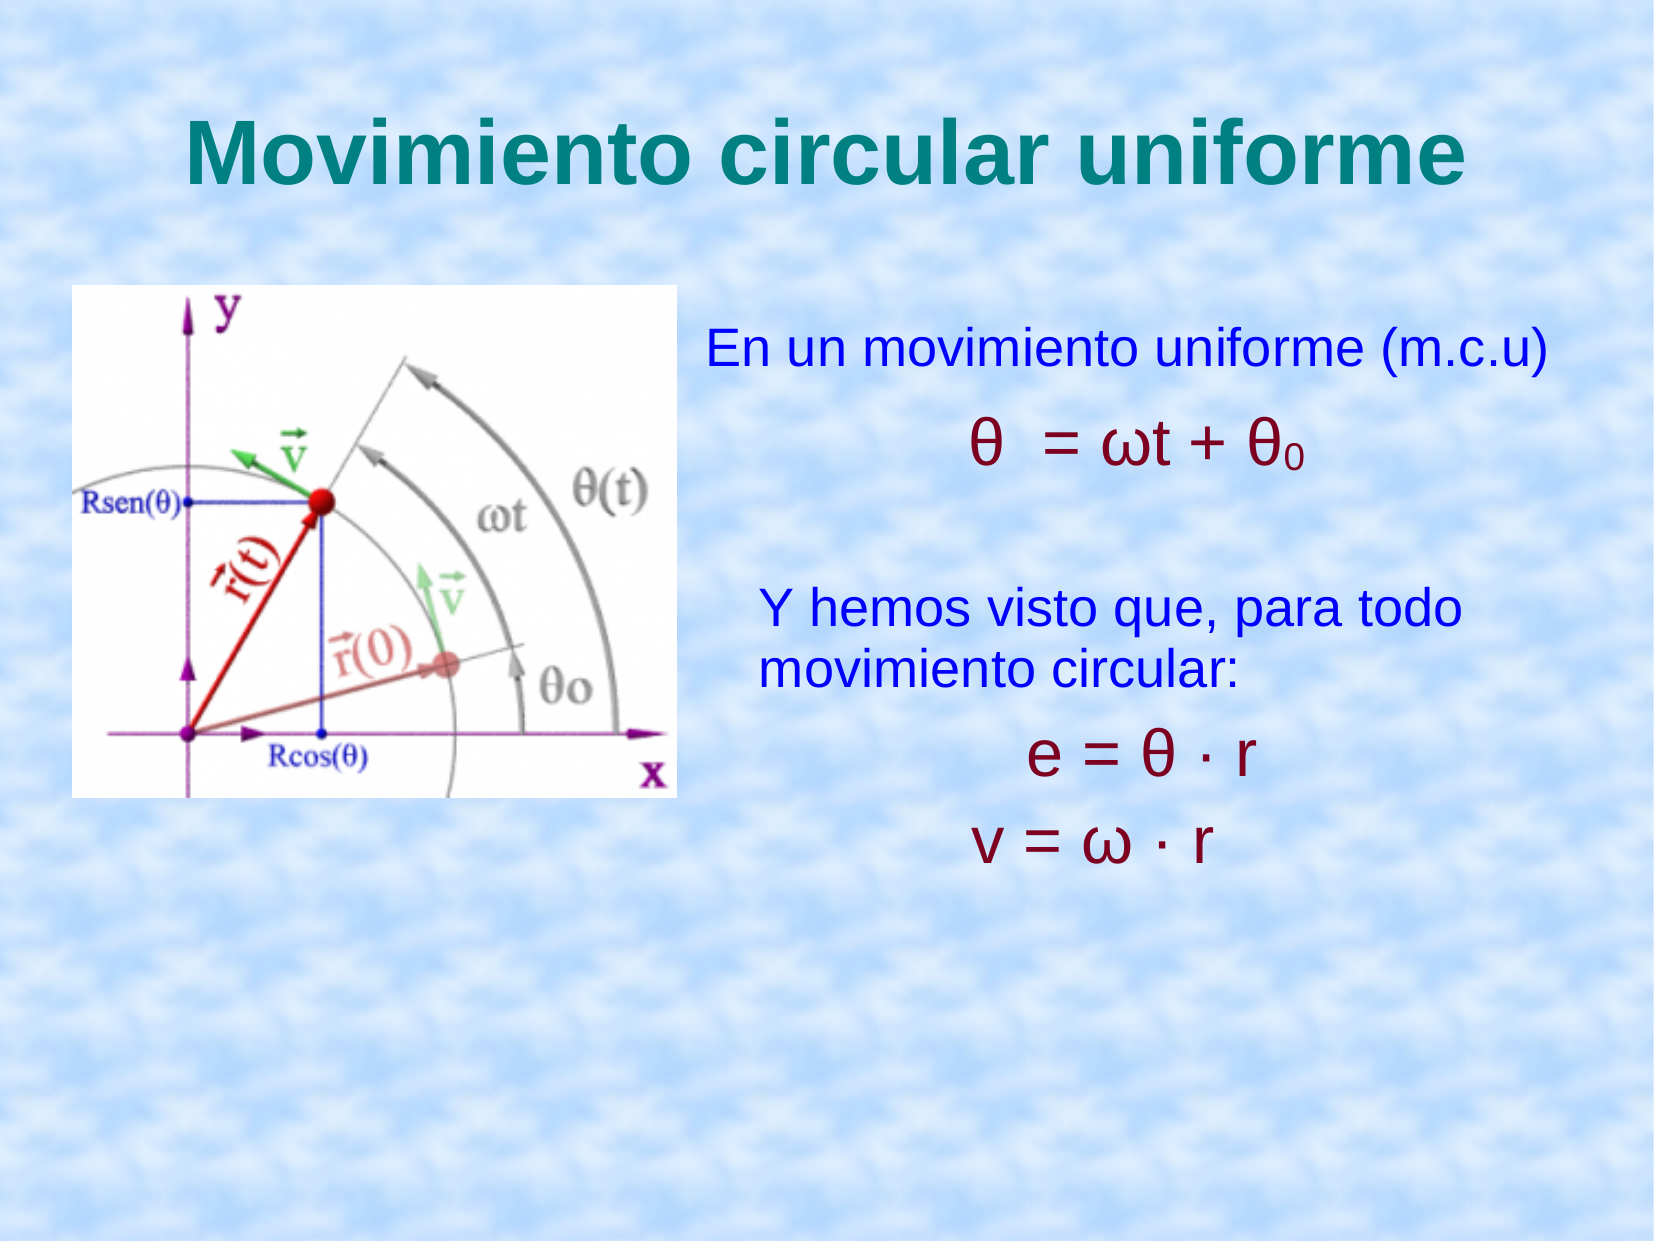

# Movimiento circular uniforme
En un movimiento uniforme (m.c.u)
θ = ωt + θ0
Y hemos visto que, para todo movimiento circular:
e = θ · r
v = ω · r
la relación entre ω y el periodo T es
ω = 2π/T
la relación entre ω y el periodo T es
ω = 2π/T
la relación entre ω y el periodo T es
ω = 2π/T